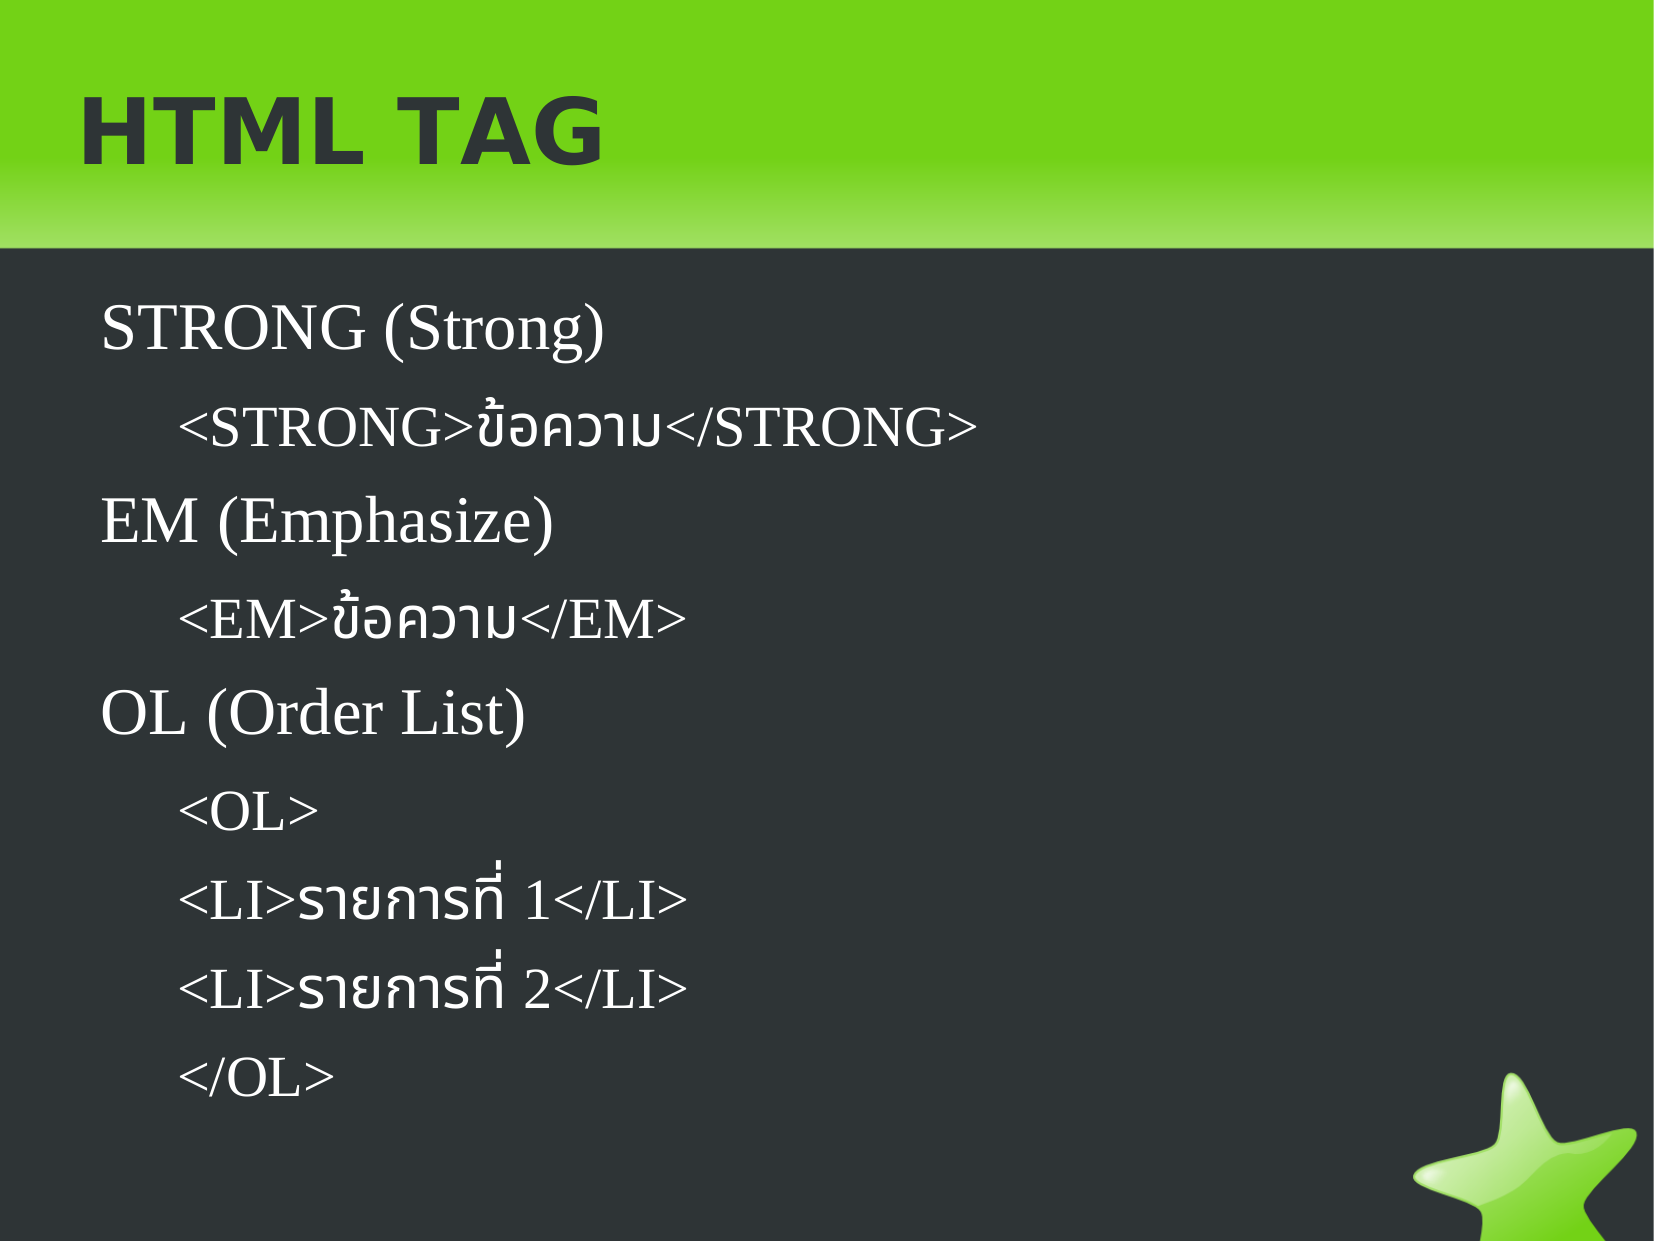

# HTML TAG
STRONG (Strong)
<STRONG>ข้อความ</STRONG>
EM (Emphasize)
<EM>ข้อความ</EM>
OL (Order List)
<OL>
<LI>รายการที่ 1</LI>
<LI>รายการที่ 2</LI>
</OL>